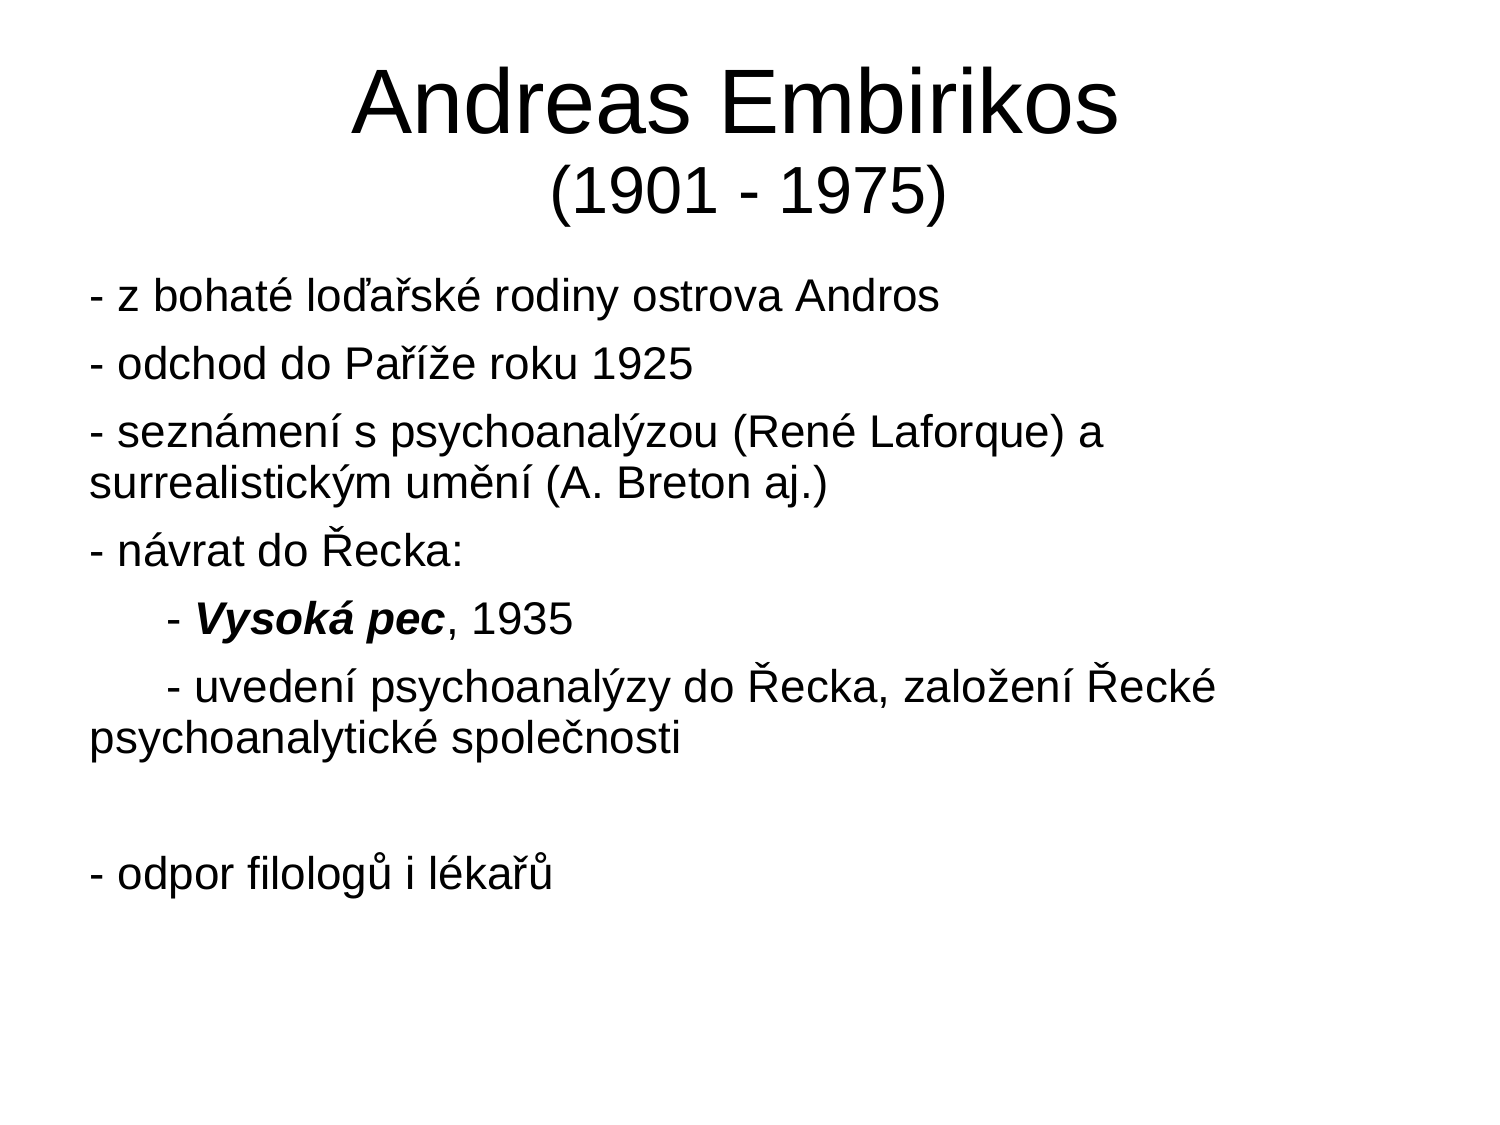

# Andreas Embirikos (1901 - 1975)
- z bohaté loďařské rodiny ostrova Andros
- odchod do Paříže roku 1925
- seznámení s psychoanalýzou (René Laforque) a surrealistickým umění (A. Breton aj.)
- návrat do Řecka:
 - Vysoká pec, 1935
 - uvedení psychoanalýzy do Řecka, založení Řecké psychoanalytické společnosti
- odpor filologů i lékařů